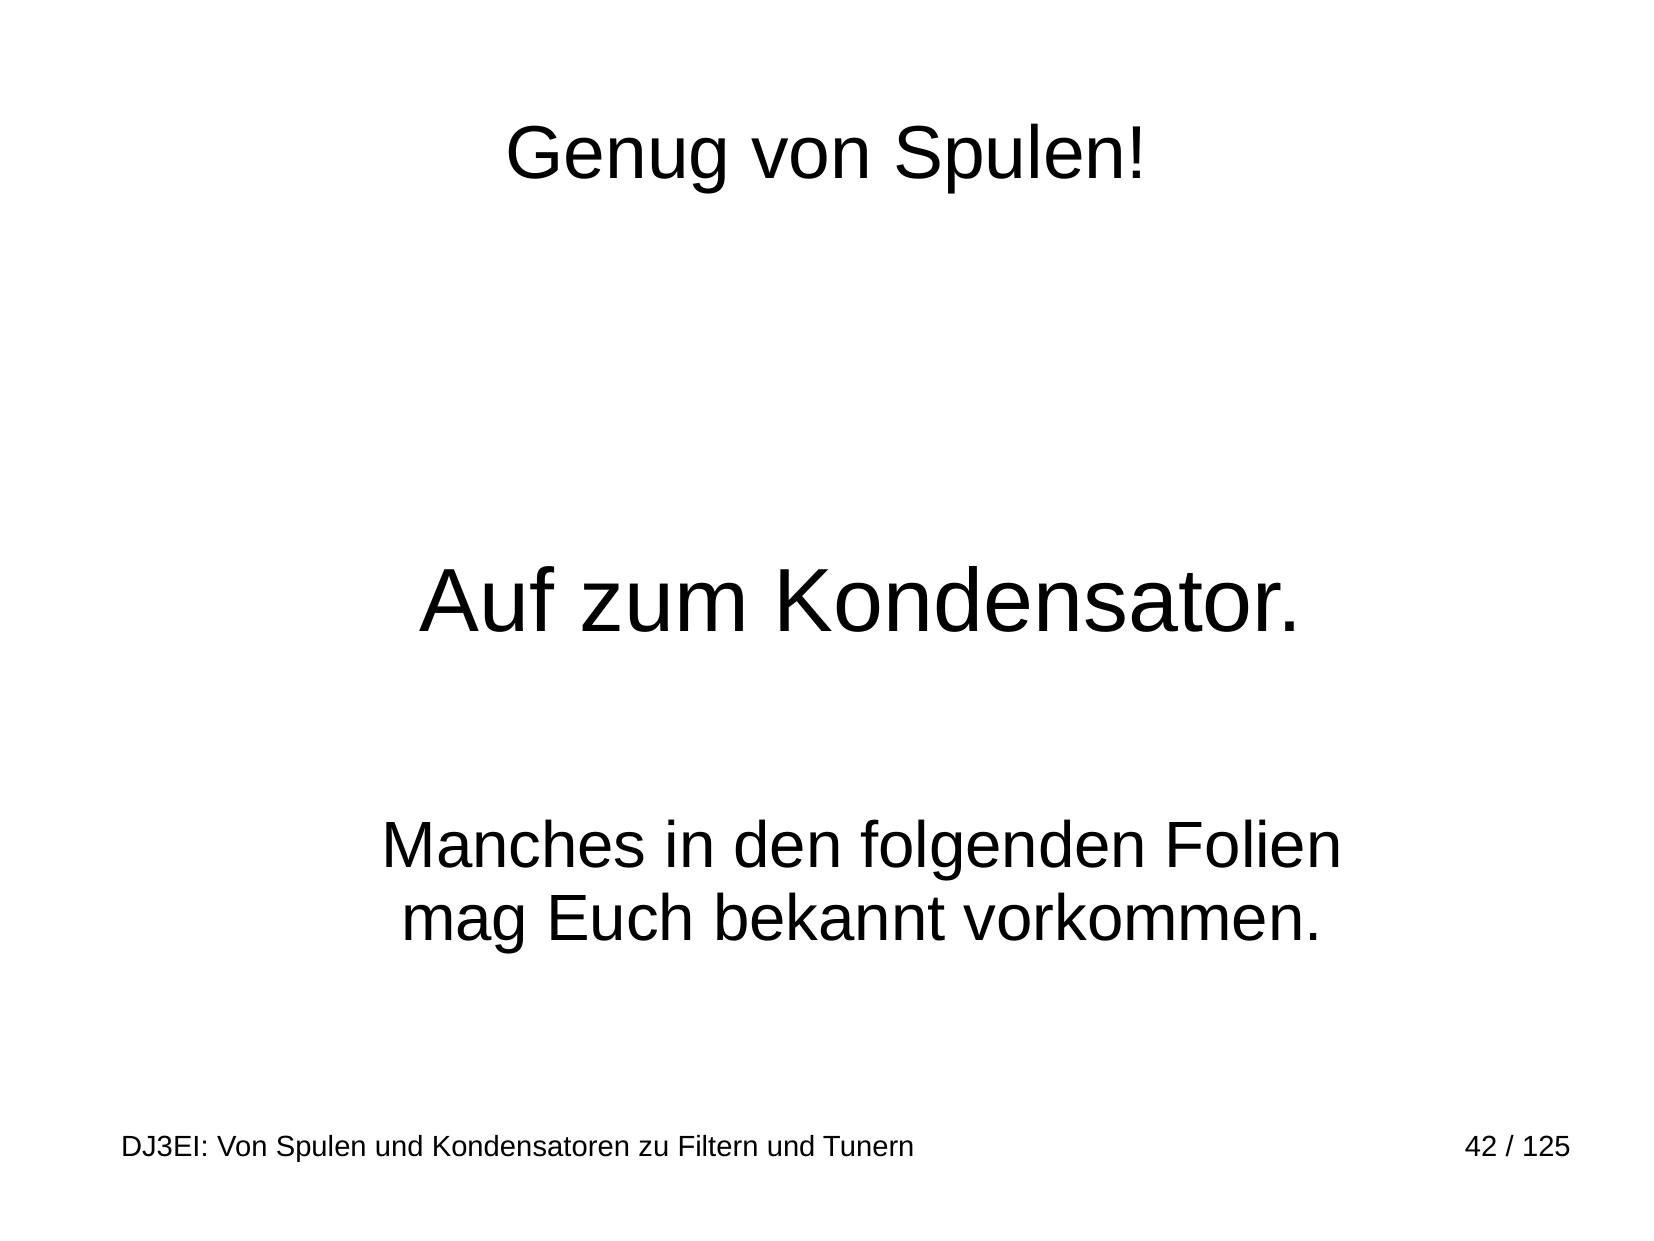

# Genug von Spulen!
Auf zum Kondensator.
Manches in den folgenden Folien
mag Euch bekannt vorkommen.